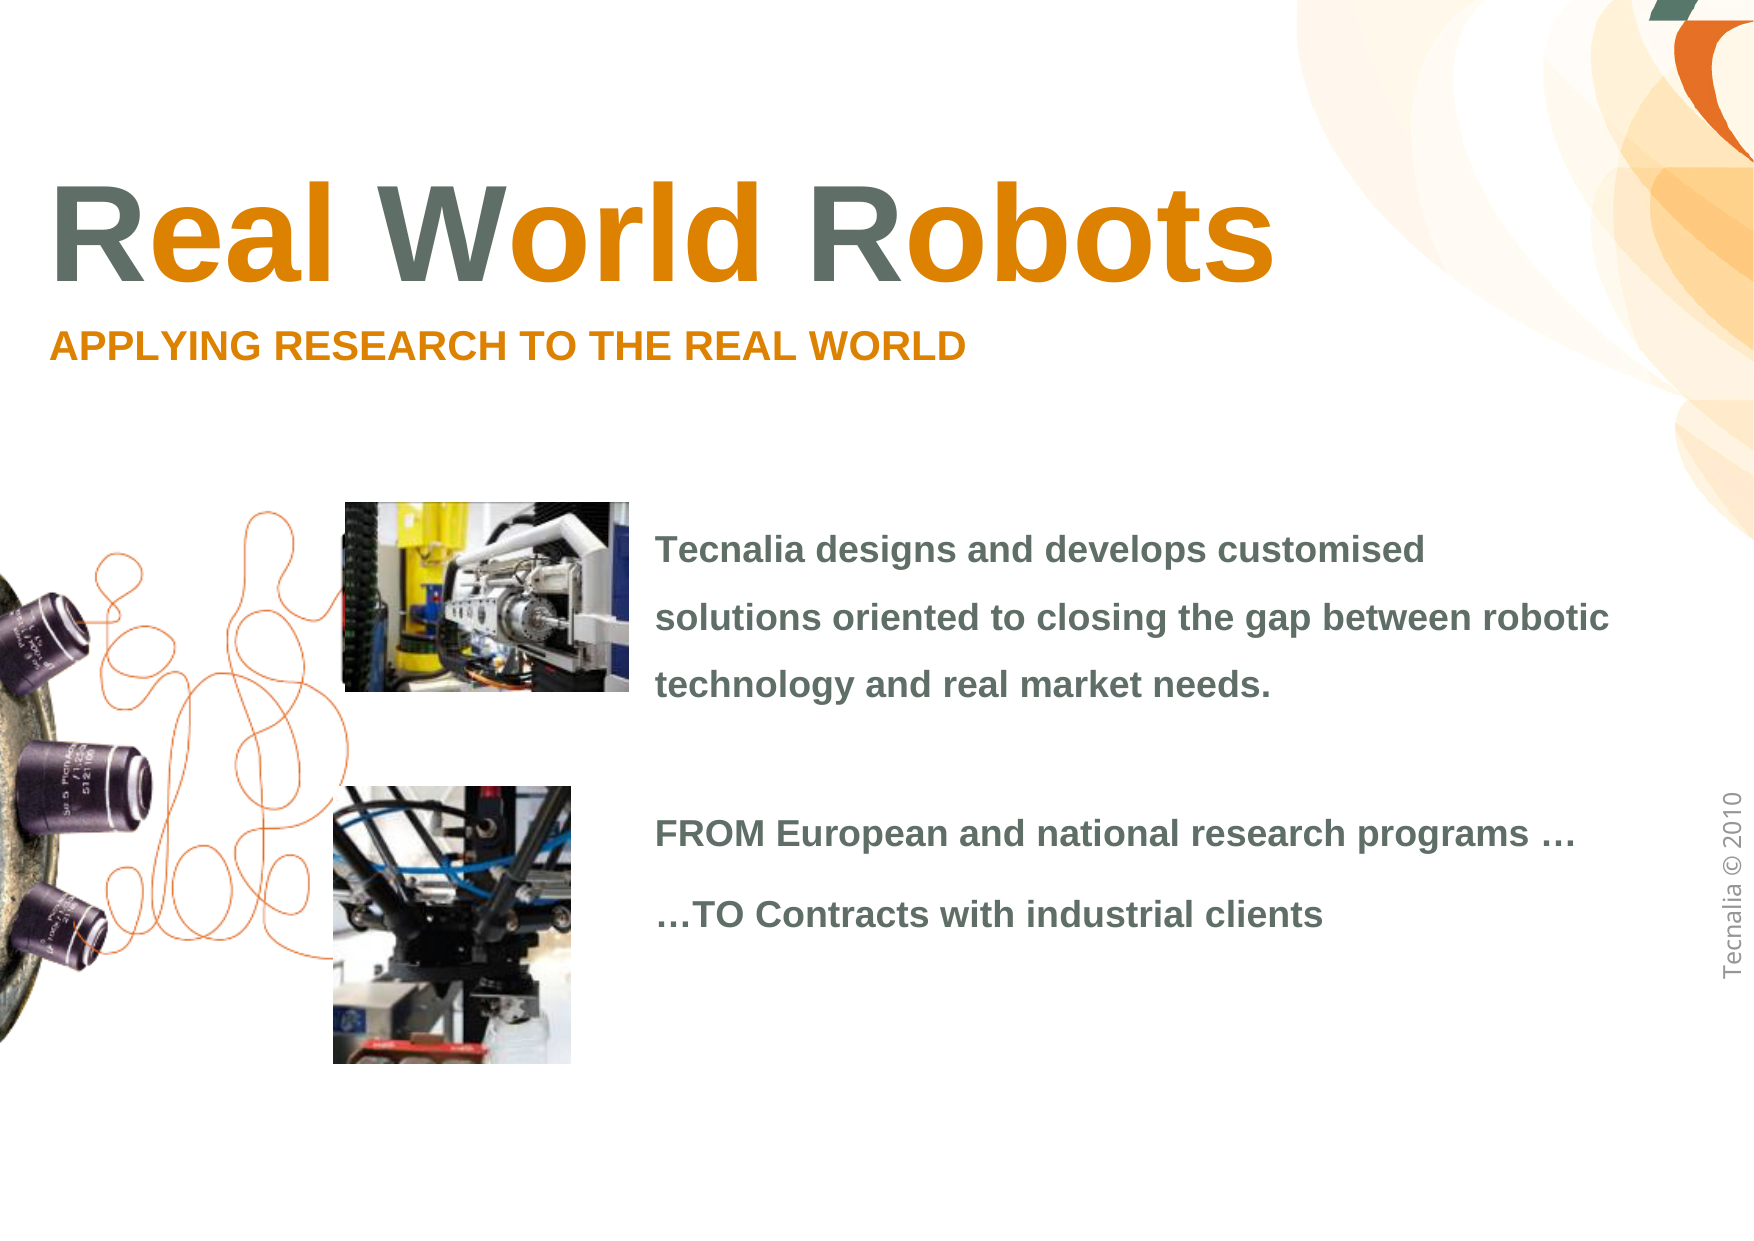

Real World Robots
APPLYING RESEARCH TO THE REAL WORLD
Tecnalia designs and develops customised
solutions oriented to closing the gap between robotic
technology and real market needs.
FROM European and national research programs …
…TO Contracts with industrial clients